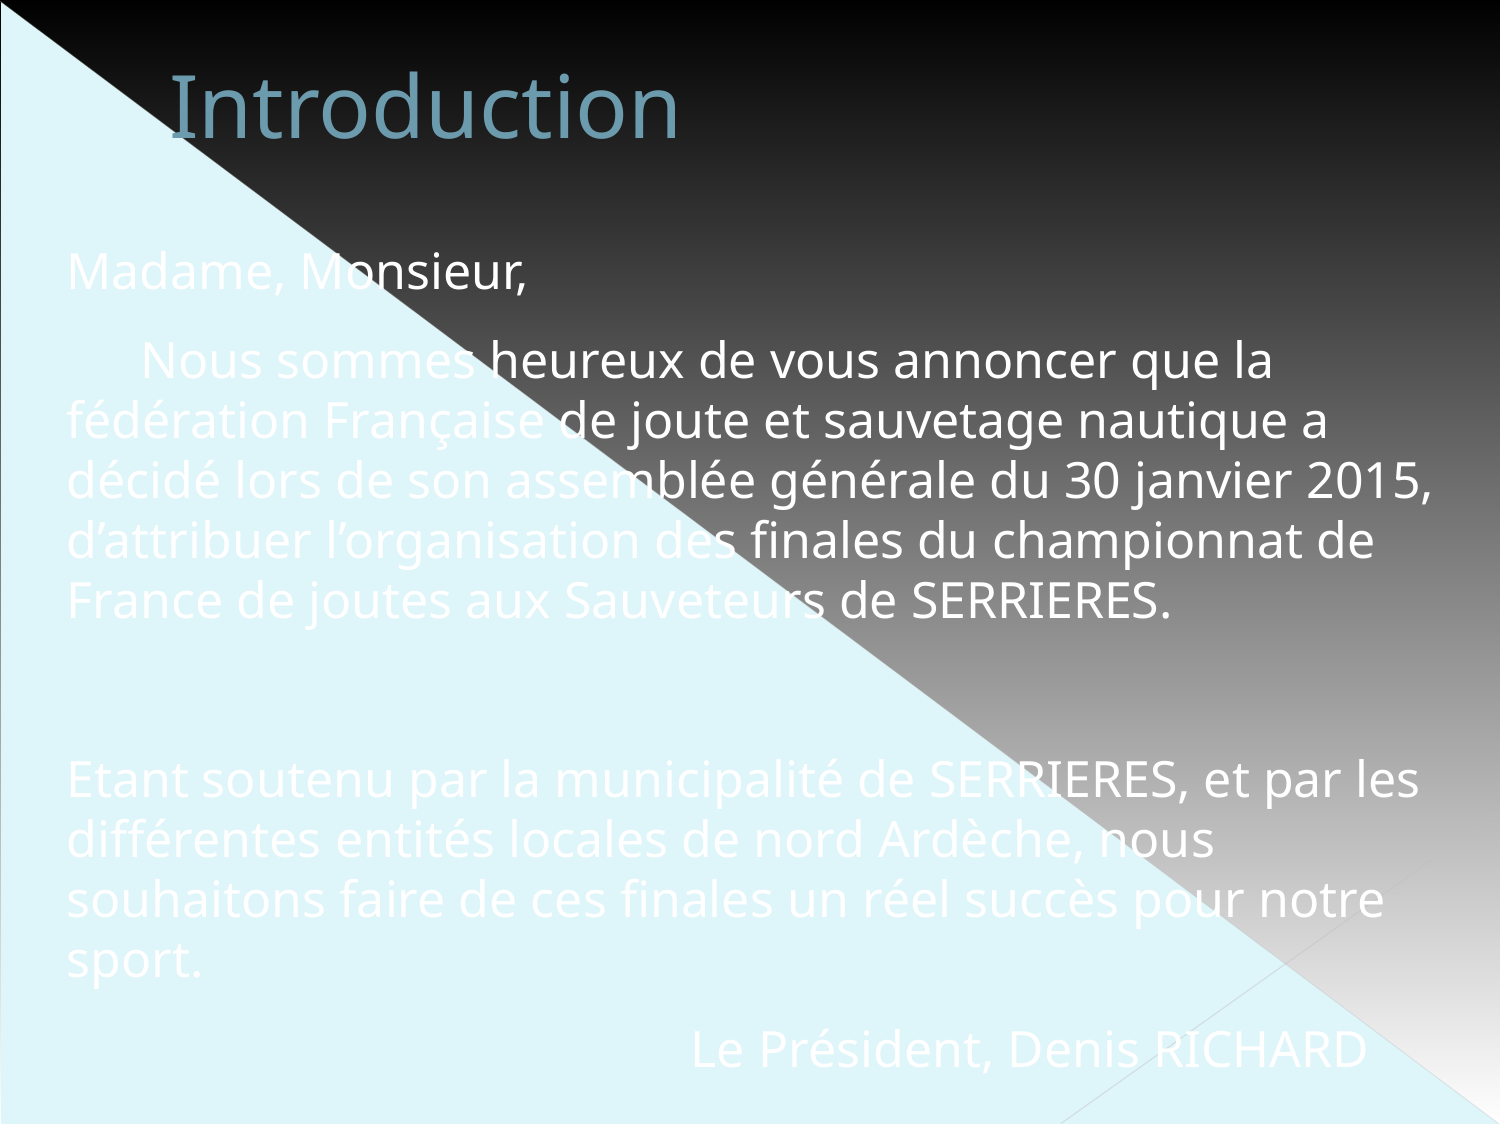

# Introduction
Madame, Monsieur,
	Nous sommes heureux de vous annoncer que la fédération Française de joute et sauvetage nautique a décidé lors de son assemblée générale du 30 janvier 2015, d’attribuer l’organisation des finales du championnat de France de joutes aux Sauveteurs de SERRIERES.
Etant soutenu par la municipalité de SERRIERES, et par les différentes entités locales de nord Ardèche, nous souhaitons faire de ces finales un réel succès pour notre sport.
 Le Président, Denis RICHARD